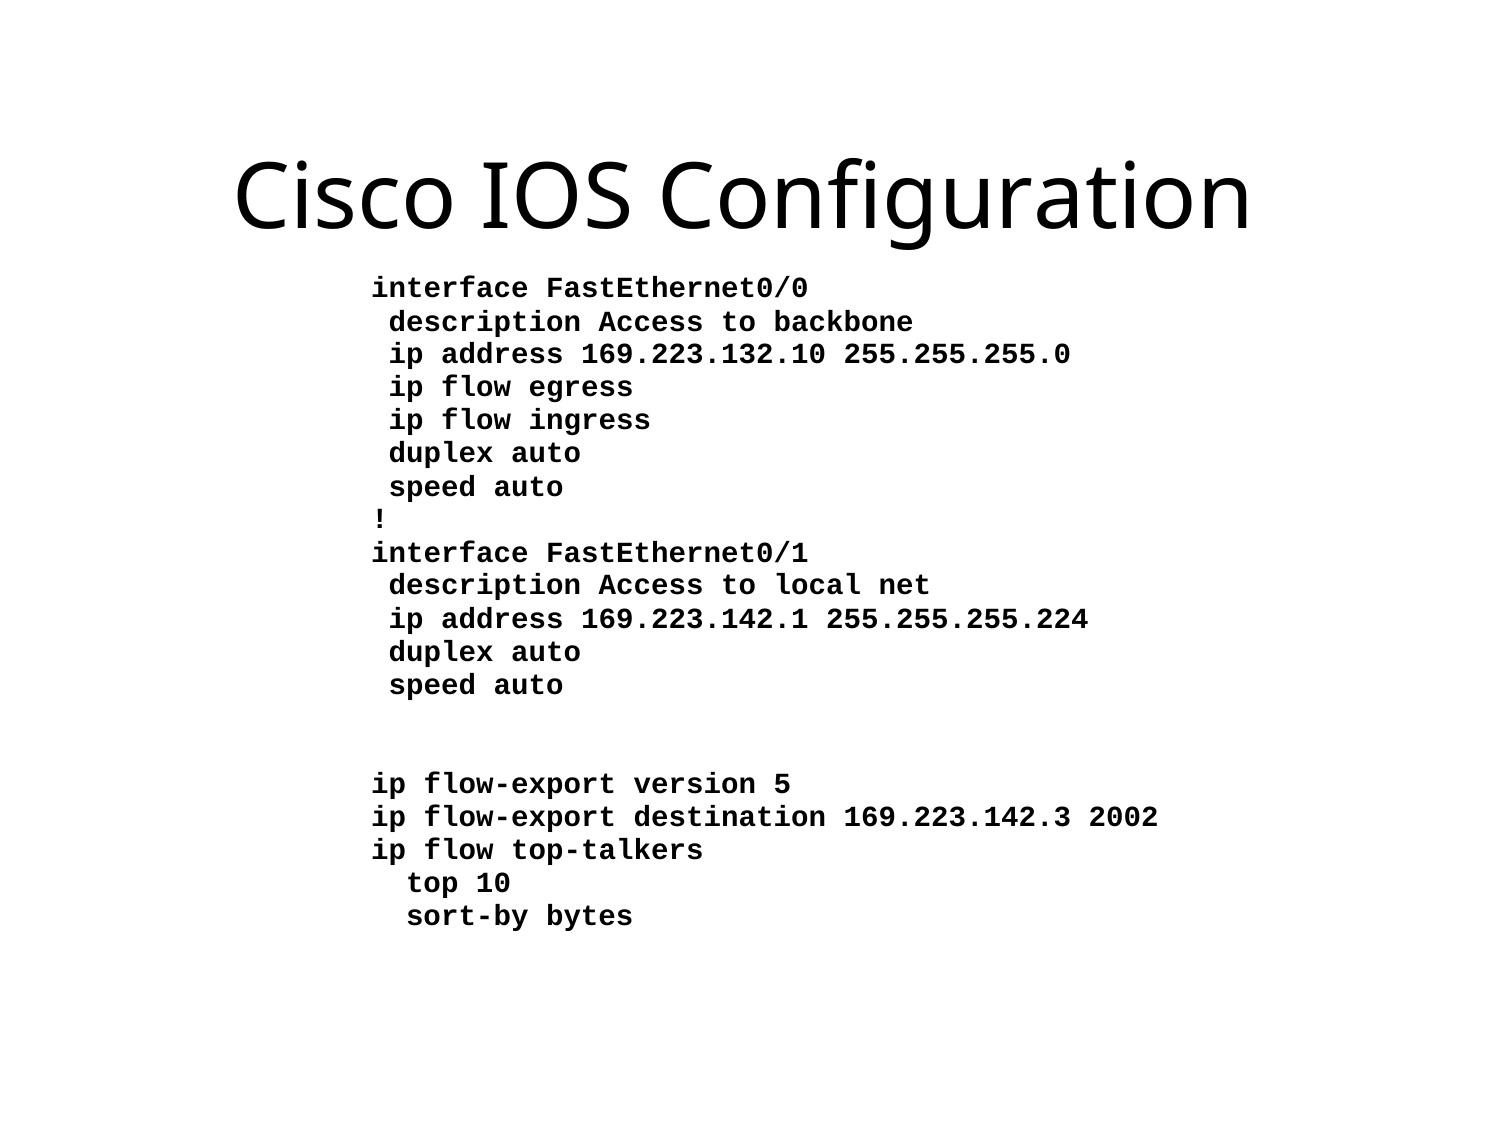

# Cisco IOS Configuration
interface FastEthernet0/0
 description Access to backbone
 ip address 169.223.132.10 255.255.255.0
 ip flow egress
 ip flow ingress
 duplex auto
 speed auto
!
interface FastEthernet0/1
 description Access to local net
 ip address 169.223.142.1 255.255.255.224
 duplex auto
 speed auto
ip flow-export version 5
ip flow-export destination 169.223.142.3 2002
ip flow top-talkers
 top 10
 sort-by bytes